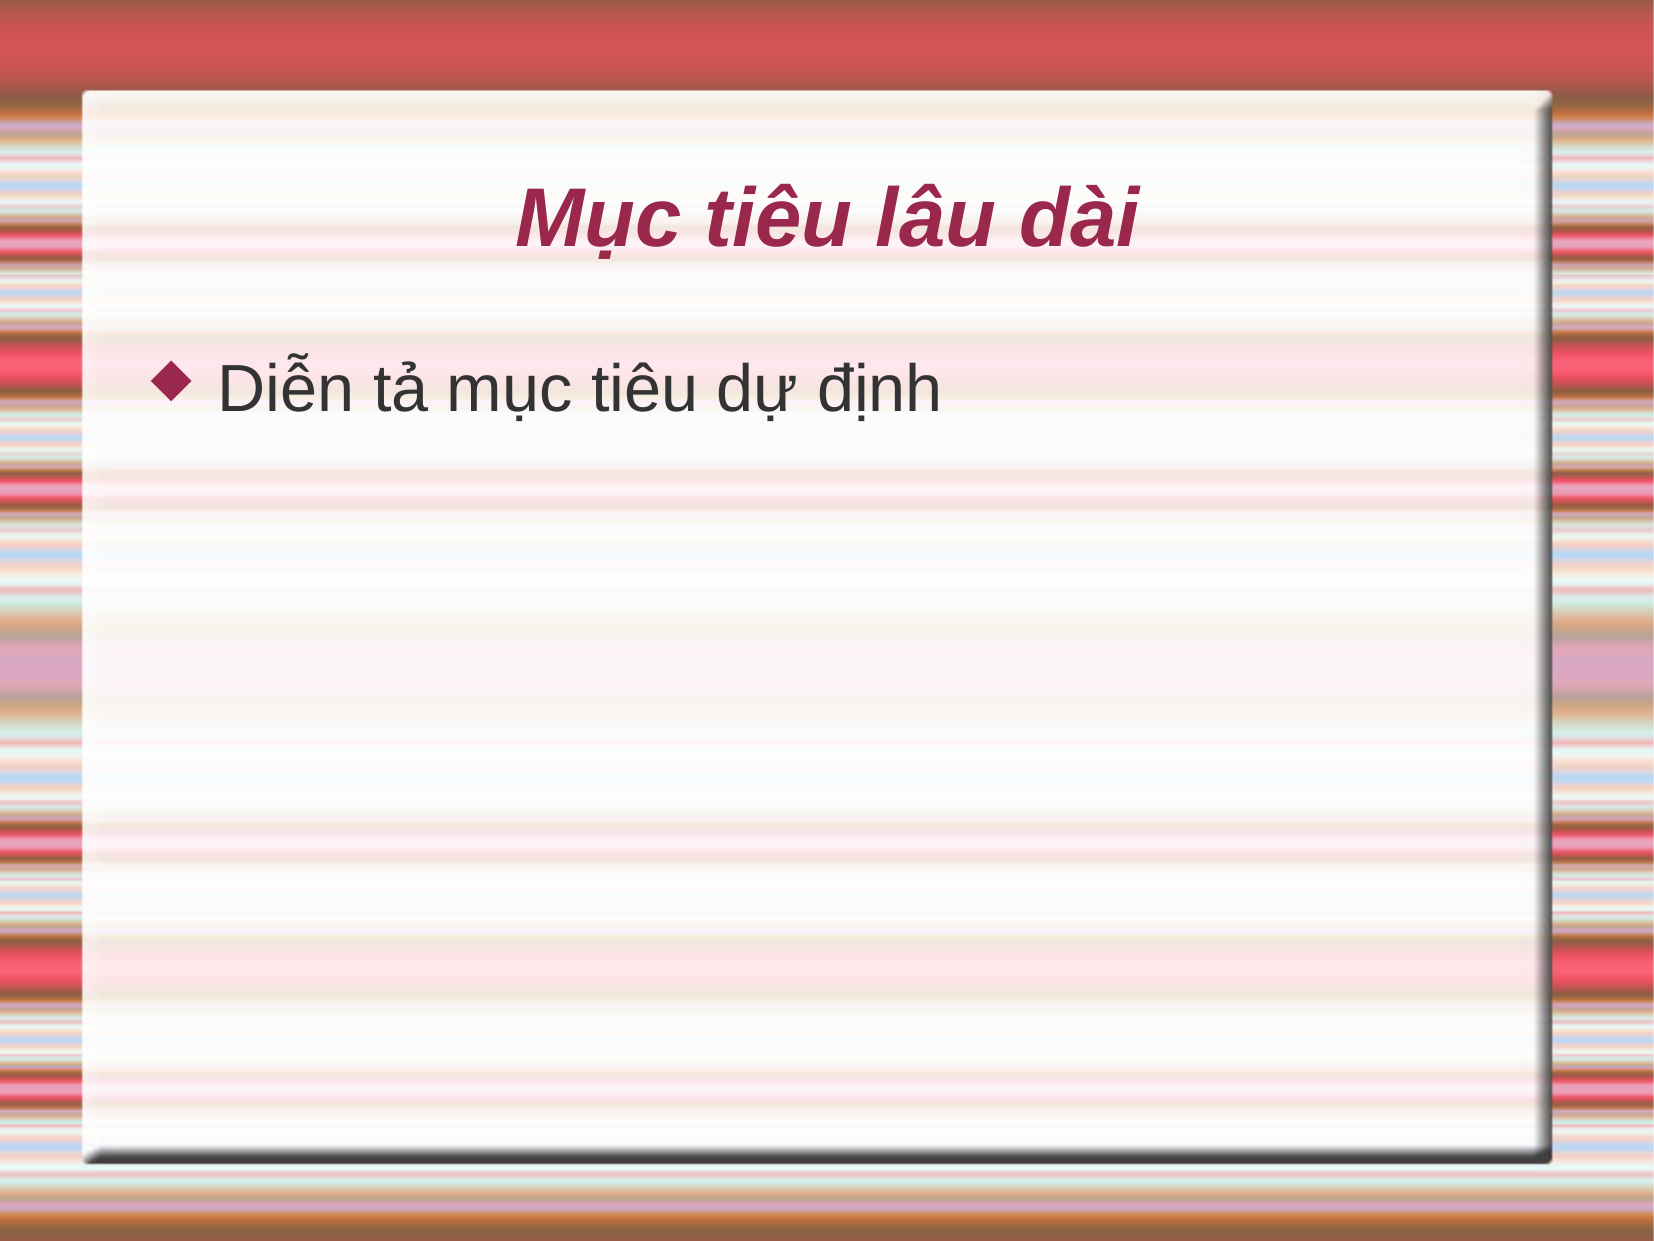

# Mục tiêu lâu dài
Diễn tả mục tiêu dự định